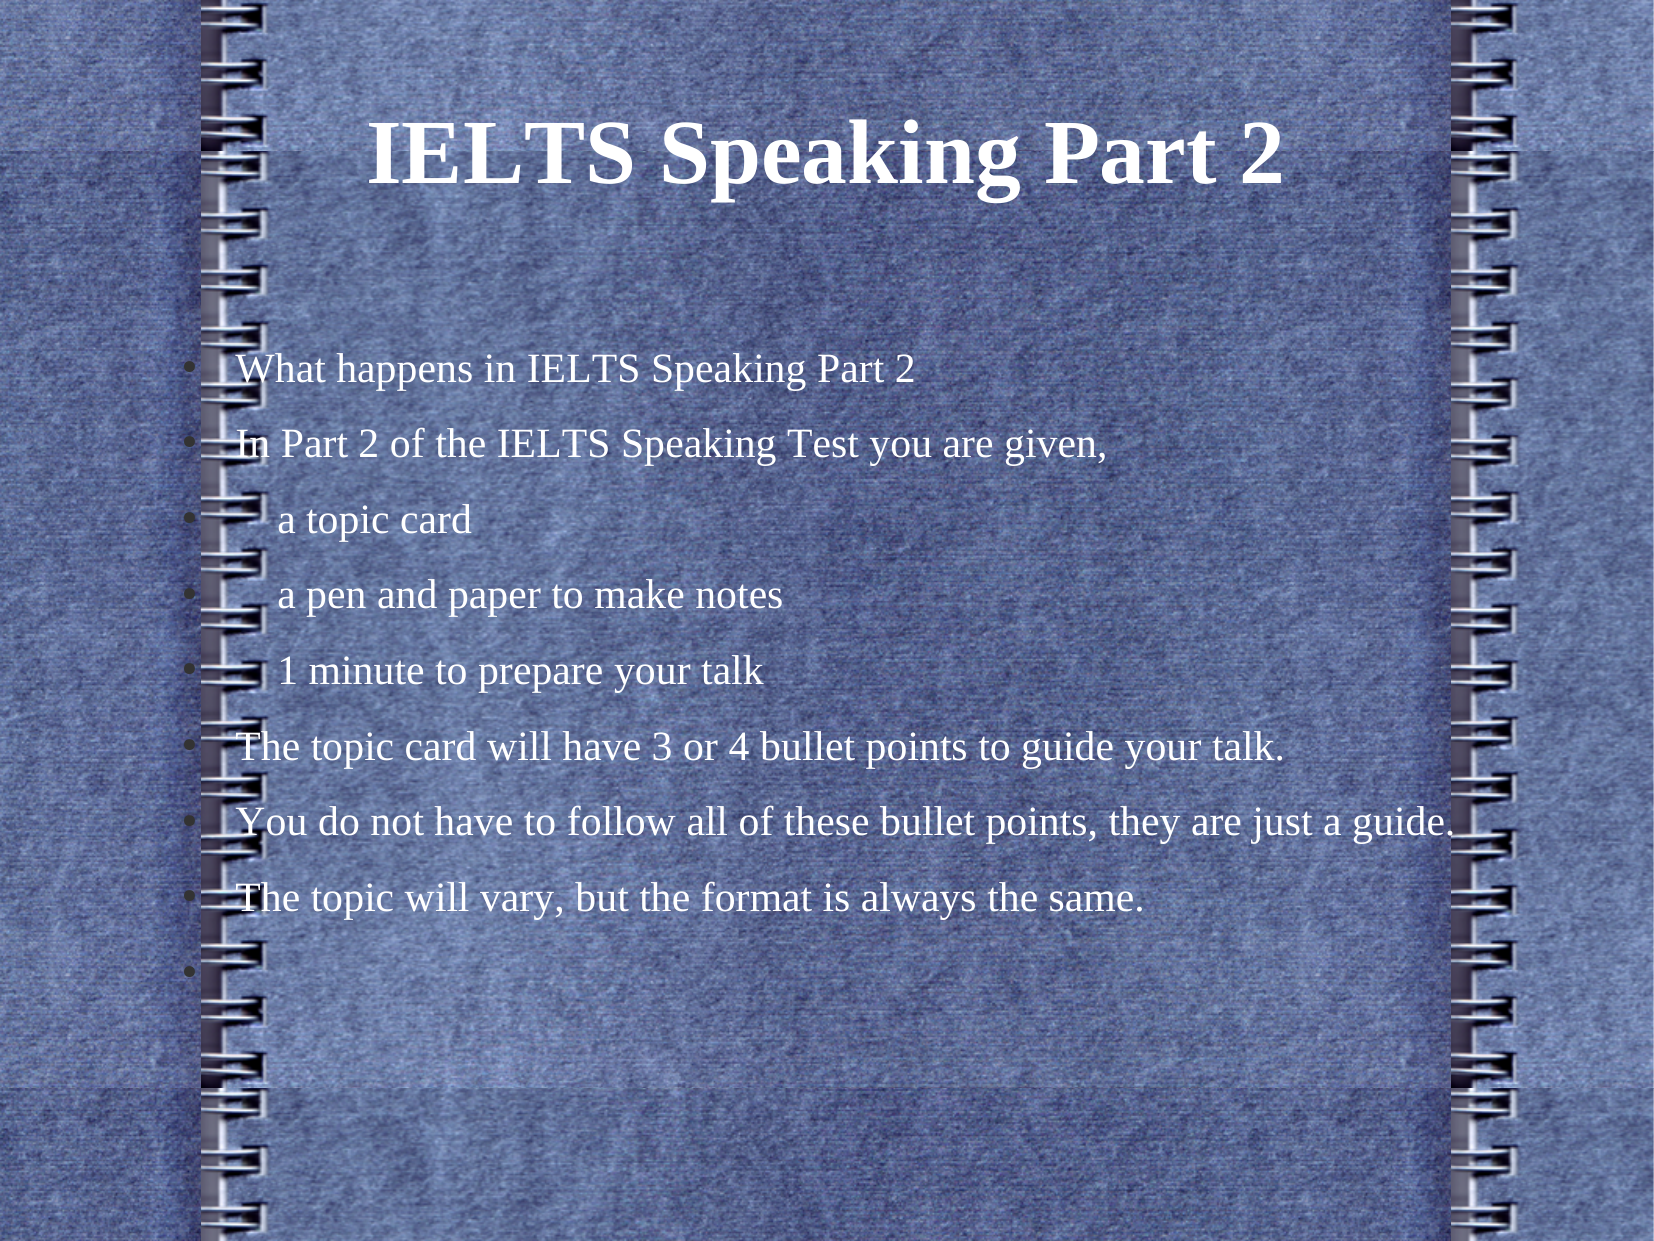

# IELTS Speaking Part 2
What happens in IELTS Speaking Part 2
In Part 2 of the IELTS Speaking Test you are given,
 a topic card
 a pen and paper to make notes
 1 minute to prepare your talk
The topic card will have 3 or 4 bullet points to guide your talk.
You do not have to follow all of these bullet points, they are just a guide.
The topic will vary, but the format is always the same.